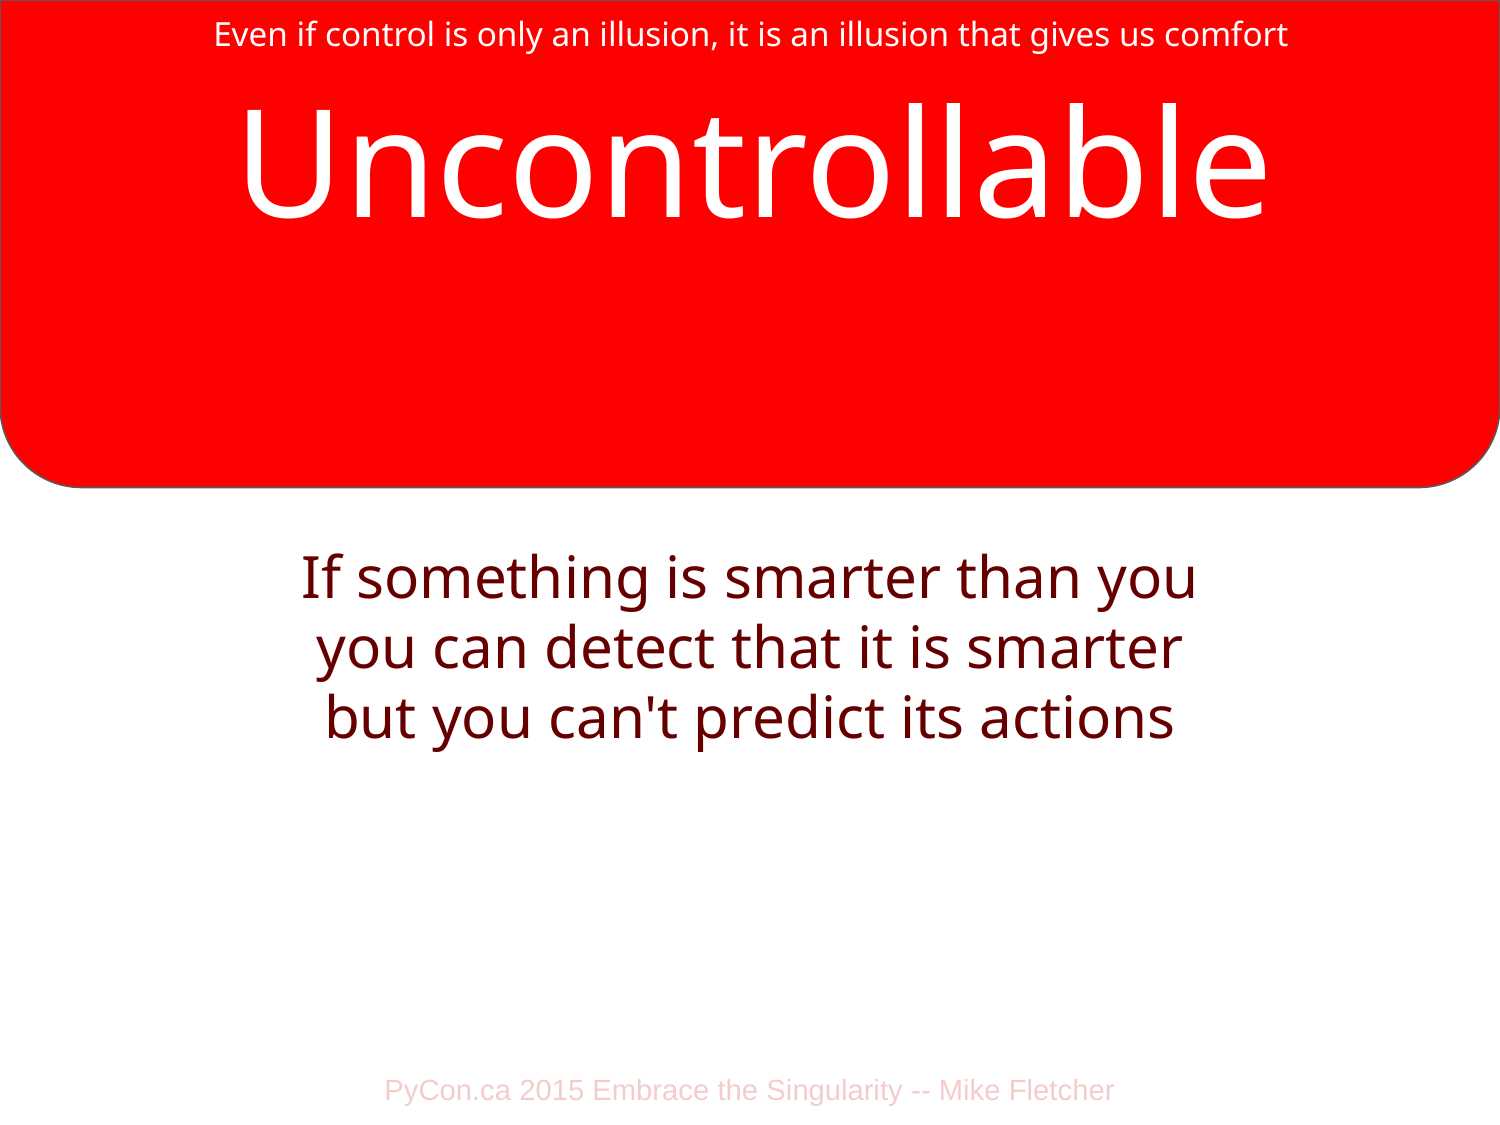

Even if control is only an illusion, it is an illusion that gives us comfort
# Uncontrollable
If something is smarter than you
you can detect that it is smarter
but you can't predict its actions